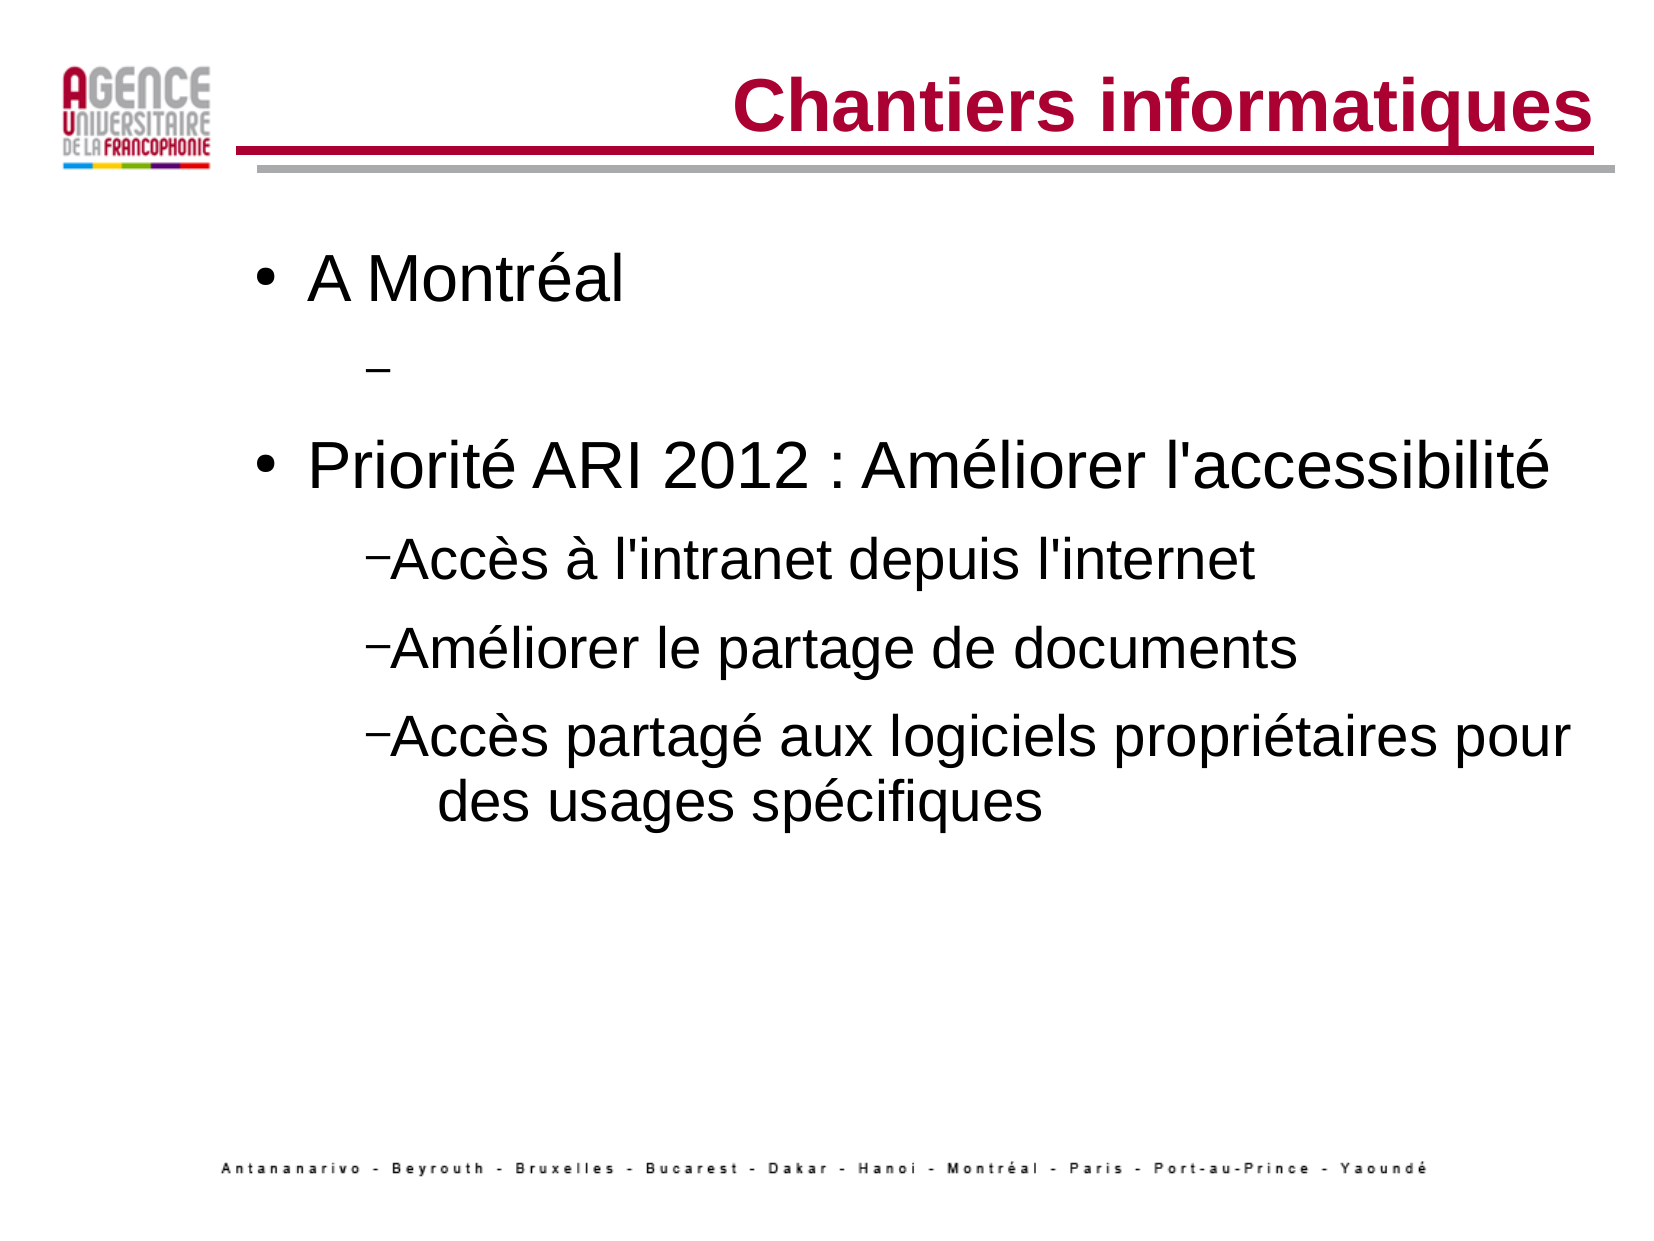

# Chantiers informatiques
A Montréal
Priorité ARI 2012 : Améliorer l'accessibilité
Accès à l'intranet depuis l'internet
Améliorer le partage de documents
Accès partagé aux logiciels propriétaires pour des usages spécifiques